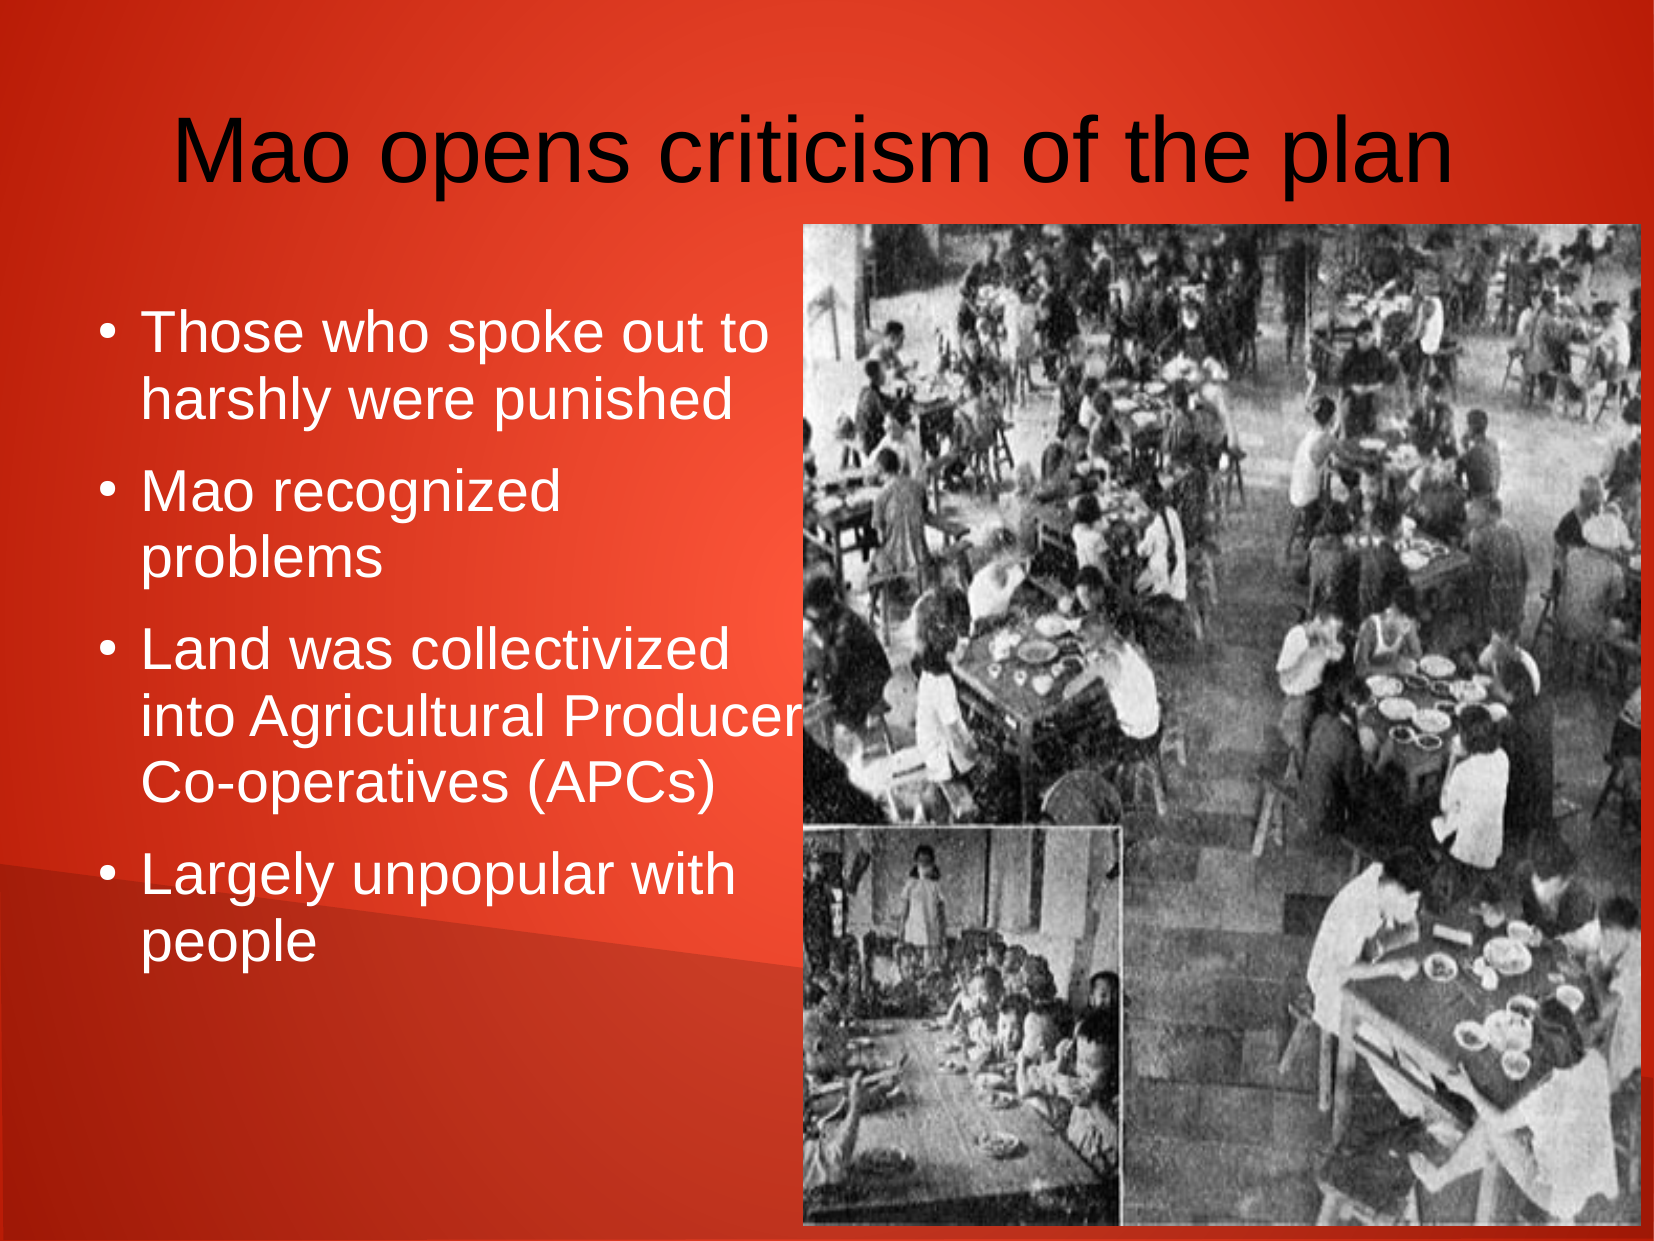

# Mao opens criticism of the plan
Those who spoke out to harshly were punished
Mao recognized problems
Land was collectivized into Agricultural Producer Co-operatives (APCs)
Largely unpopular with people